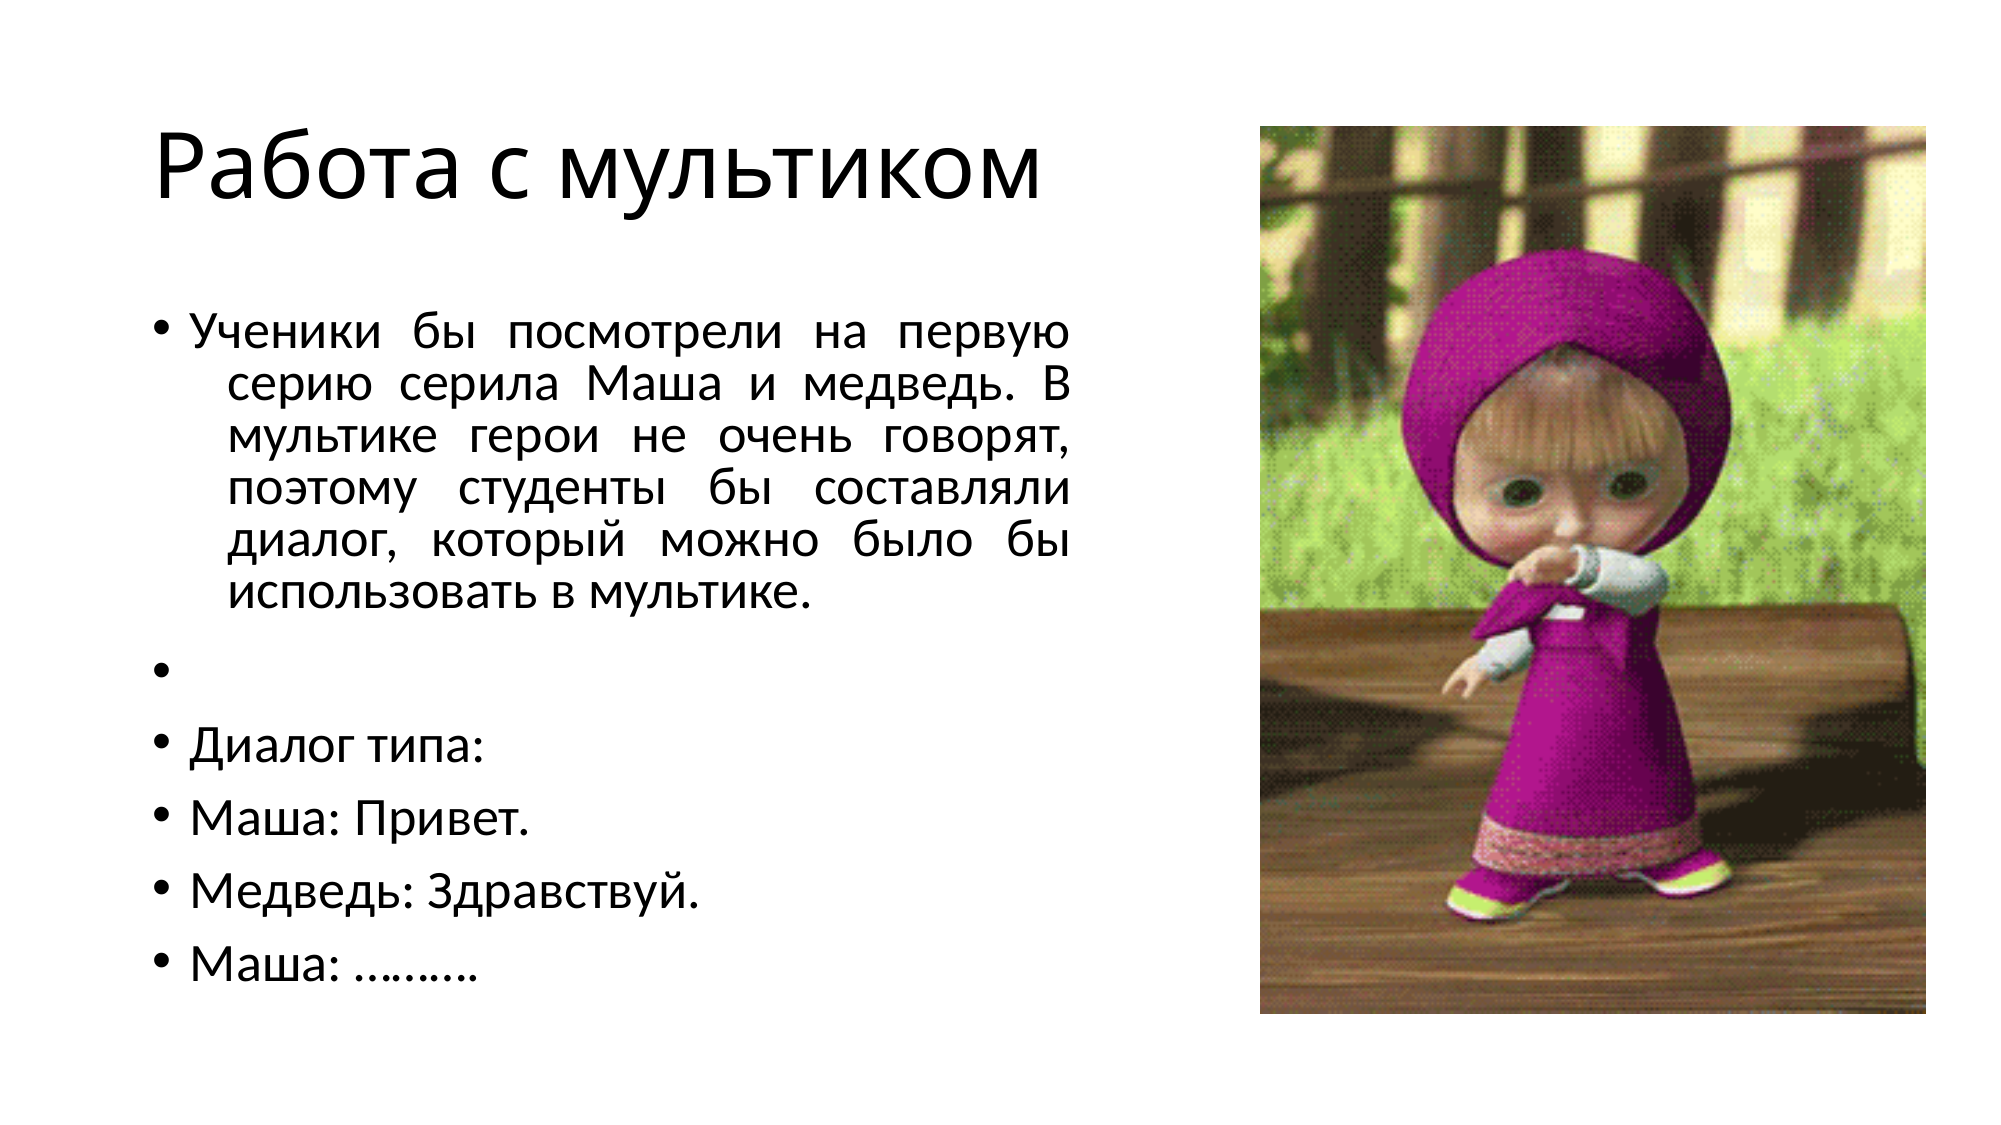

# Работа с мультиком
Ученики бы посмотрели на первую серию серила Маша и медведь. В мультике герои не очень говорят, поэтому студенты бы составляли диалог, который можно было бы использовать в мультике.
Диалог типа:
Маша: Привет.
Медведь: Здравствуй.
Маша: ……….